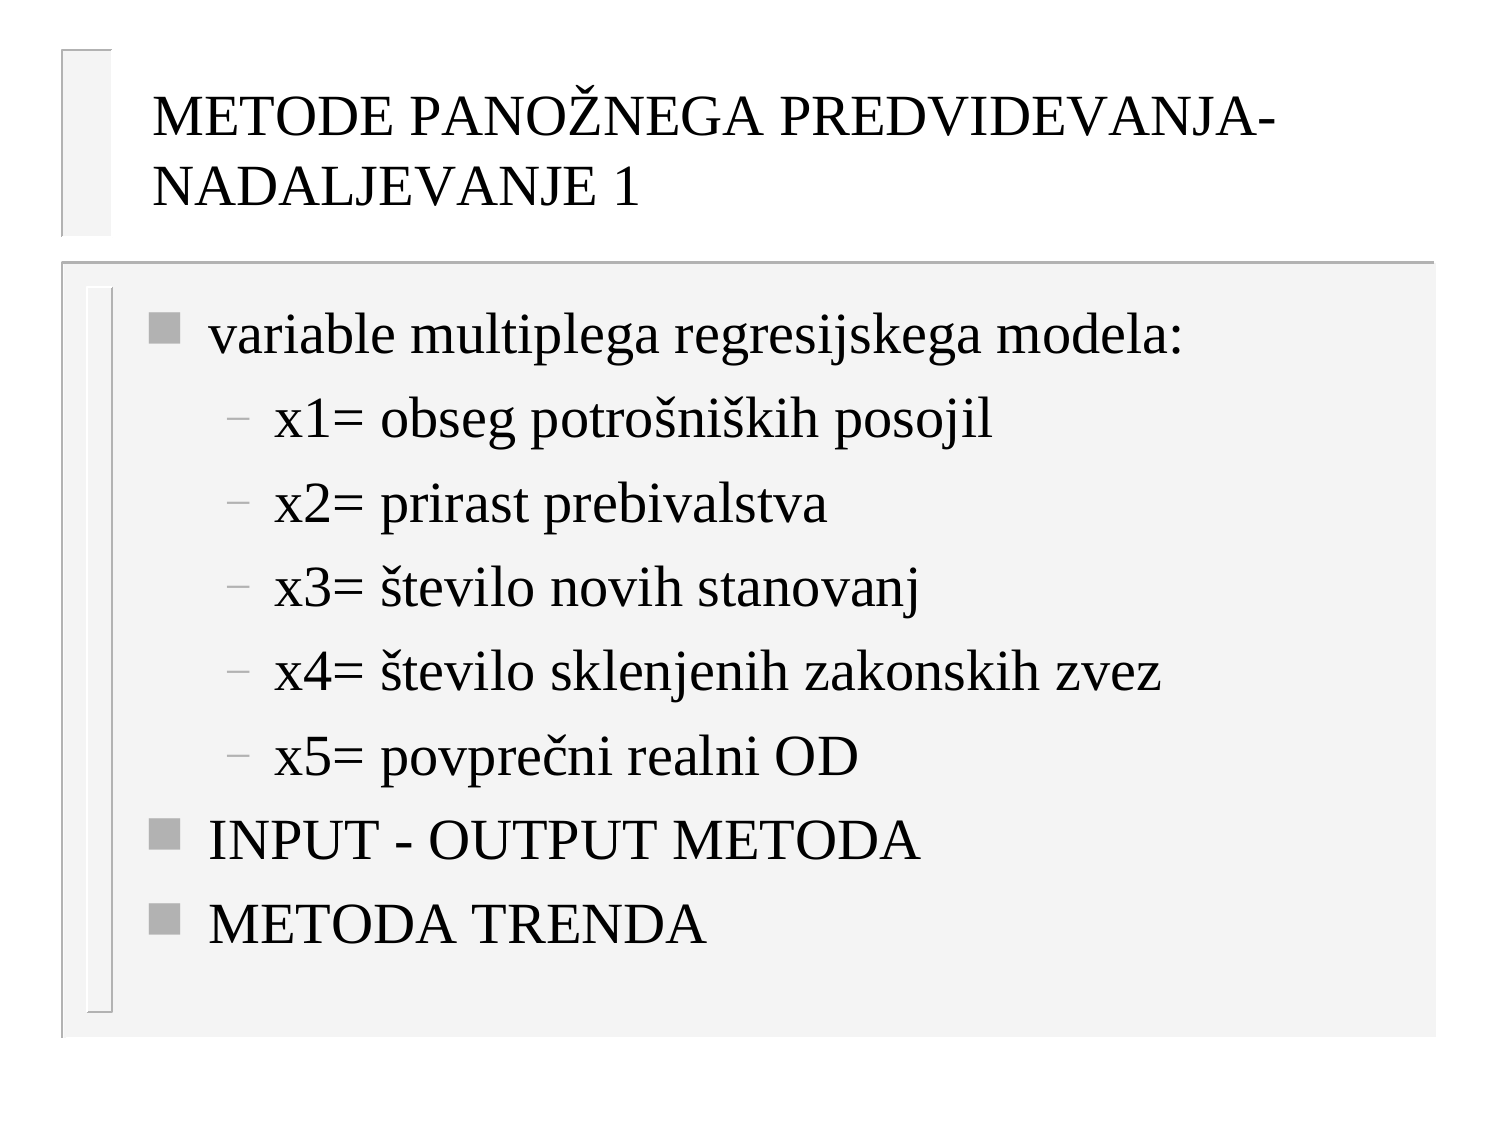

# METODE PANOŽNEGA PREDVIDEVANJA-NADALJEVANJE 1
variable multiplega regresijskega modela:
x1= obseg potrošniških posojil
x2= prirast prebivalstva
x3= število novih stanovanj
x4= število sklenjenih zakonskih zvez
x5= povprečni realni OD
INPUT - OUTPUT METODA
METODA TRENDA